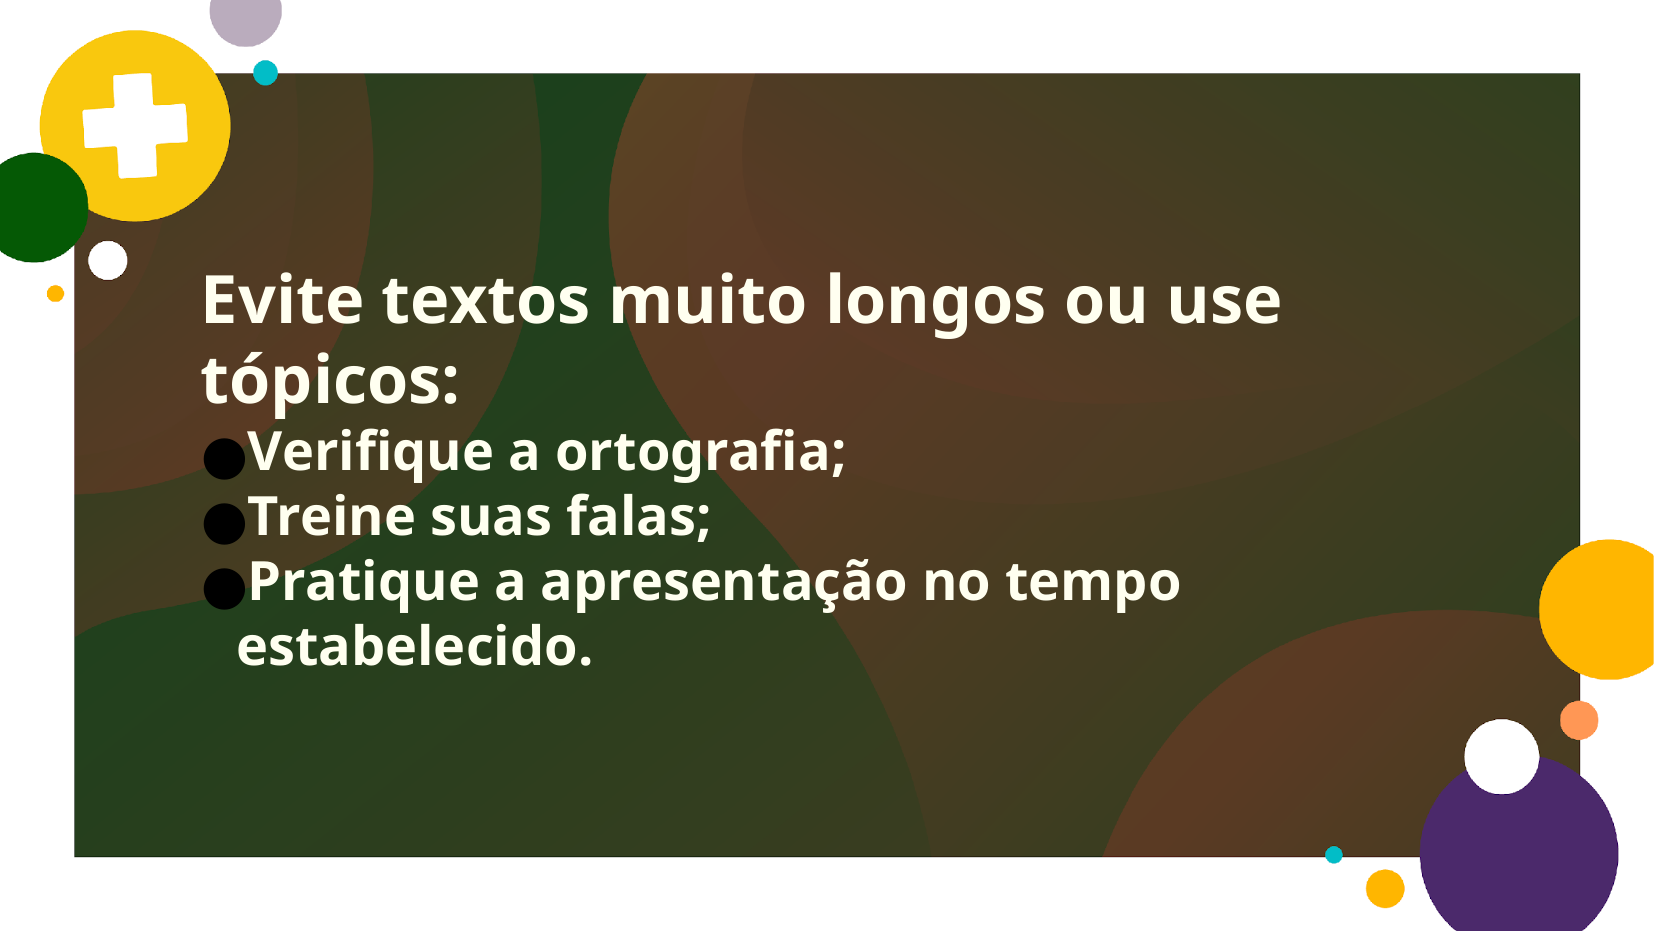

Evite textos muito longos ou use tópicos:
Verifique a ortografia;
Treine suas falas;
Pratique a apresentação no tempo estabelecido.